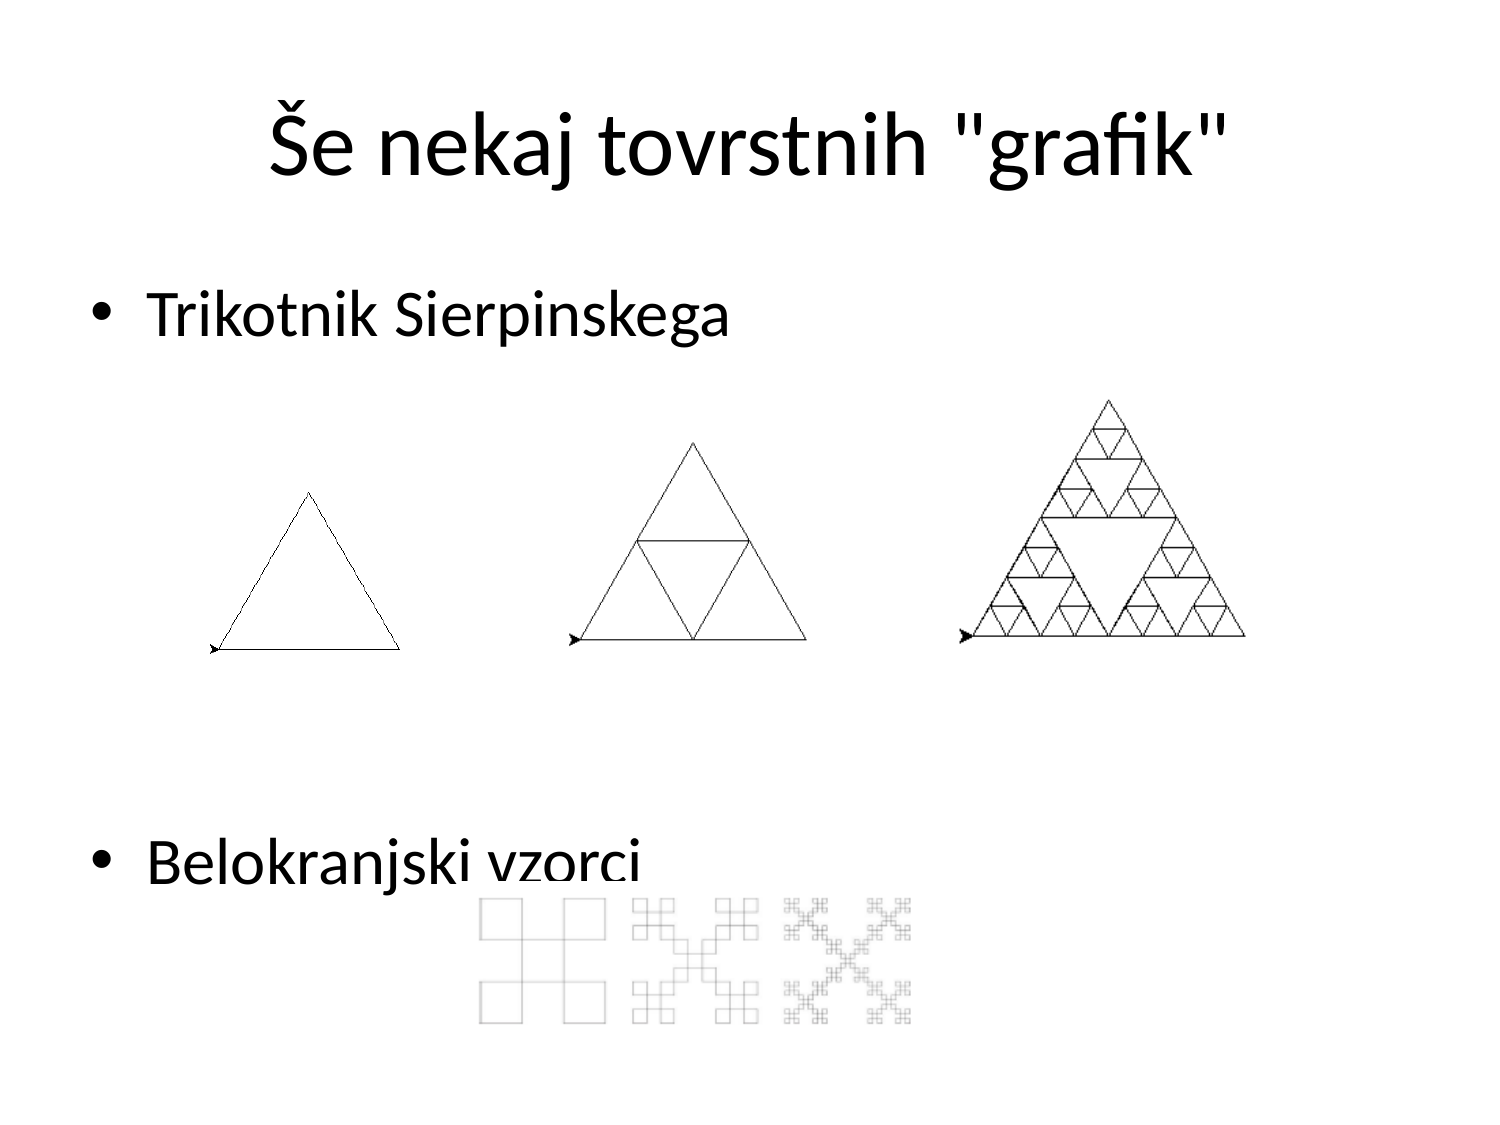

# Še nekaj tovrstnih "grafik"
Trikotnik Sierpinskega
Belokranjski vzorci